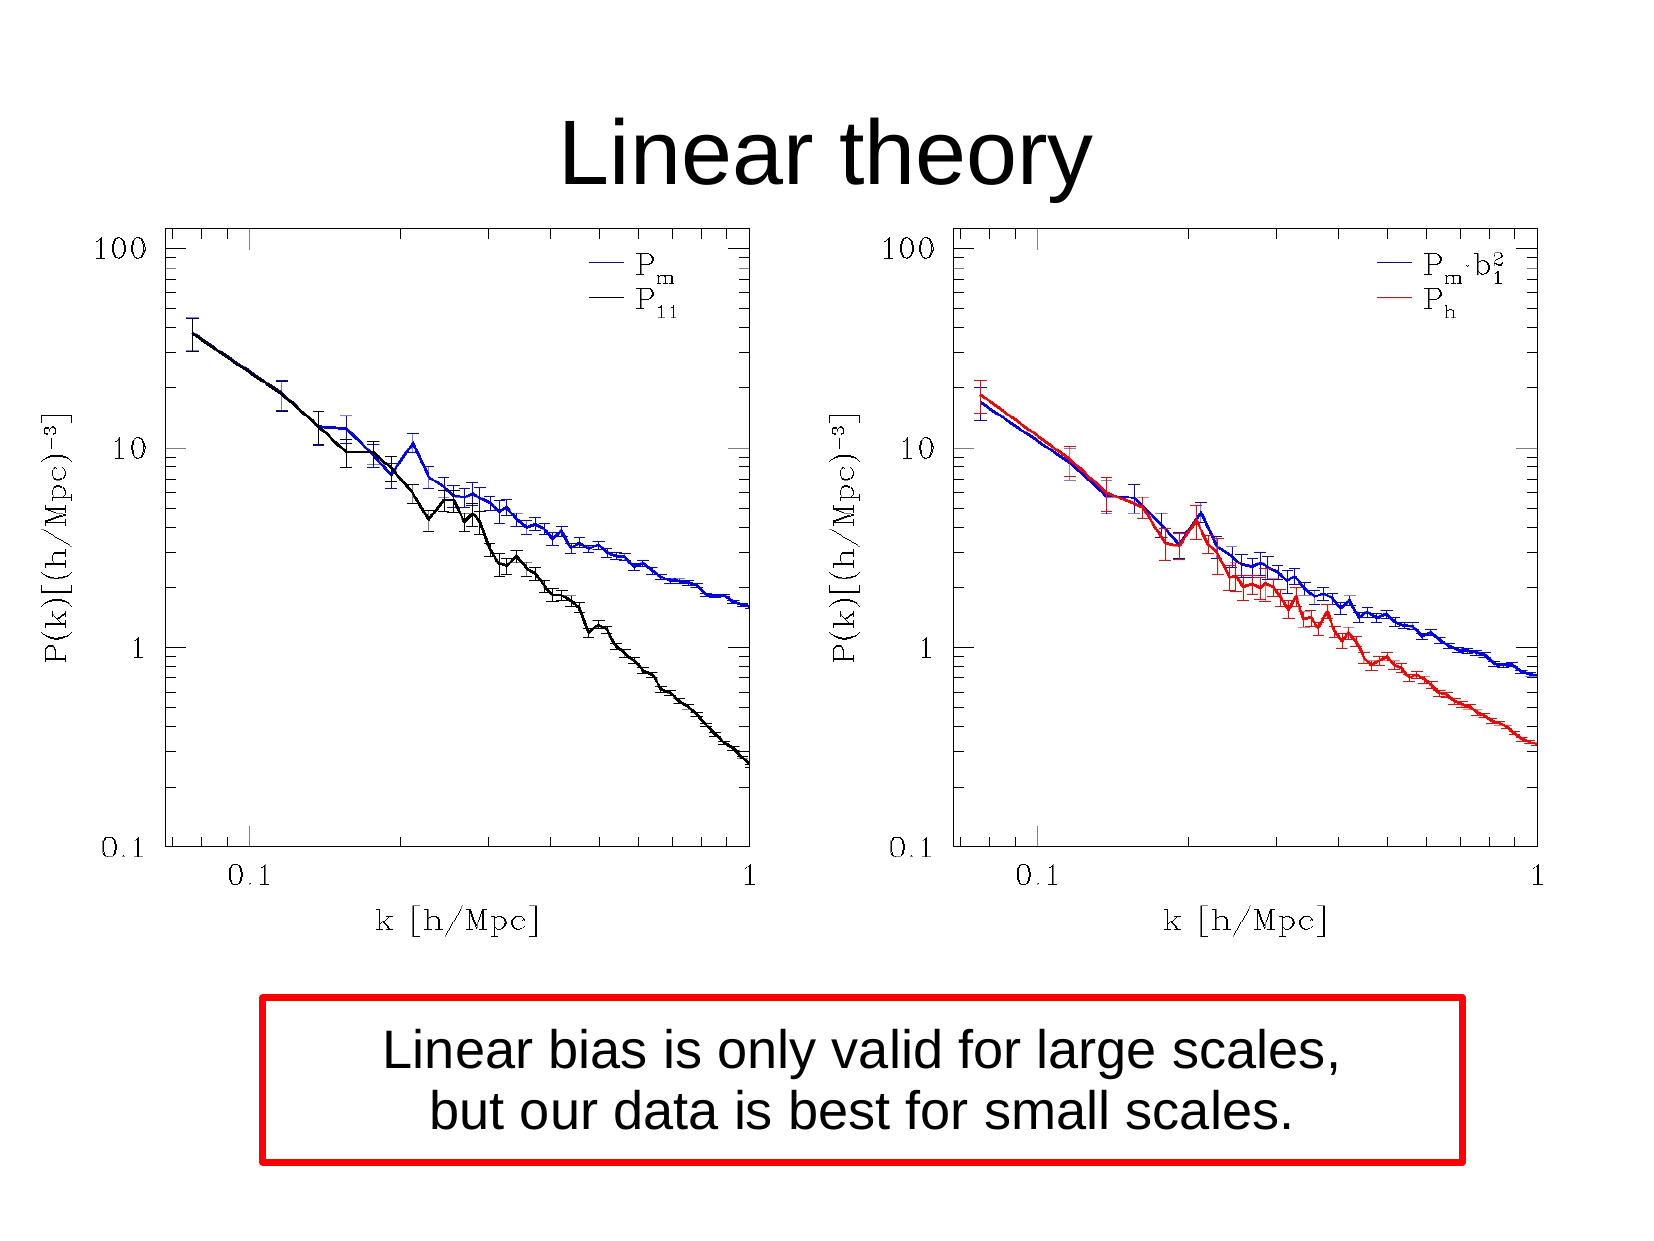

# Linear theory
Linear bias is only valid for large scales,
but our data is best for small scales.